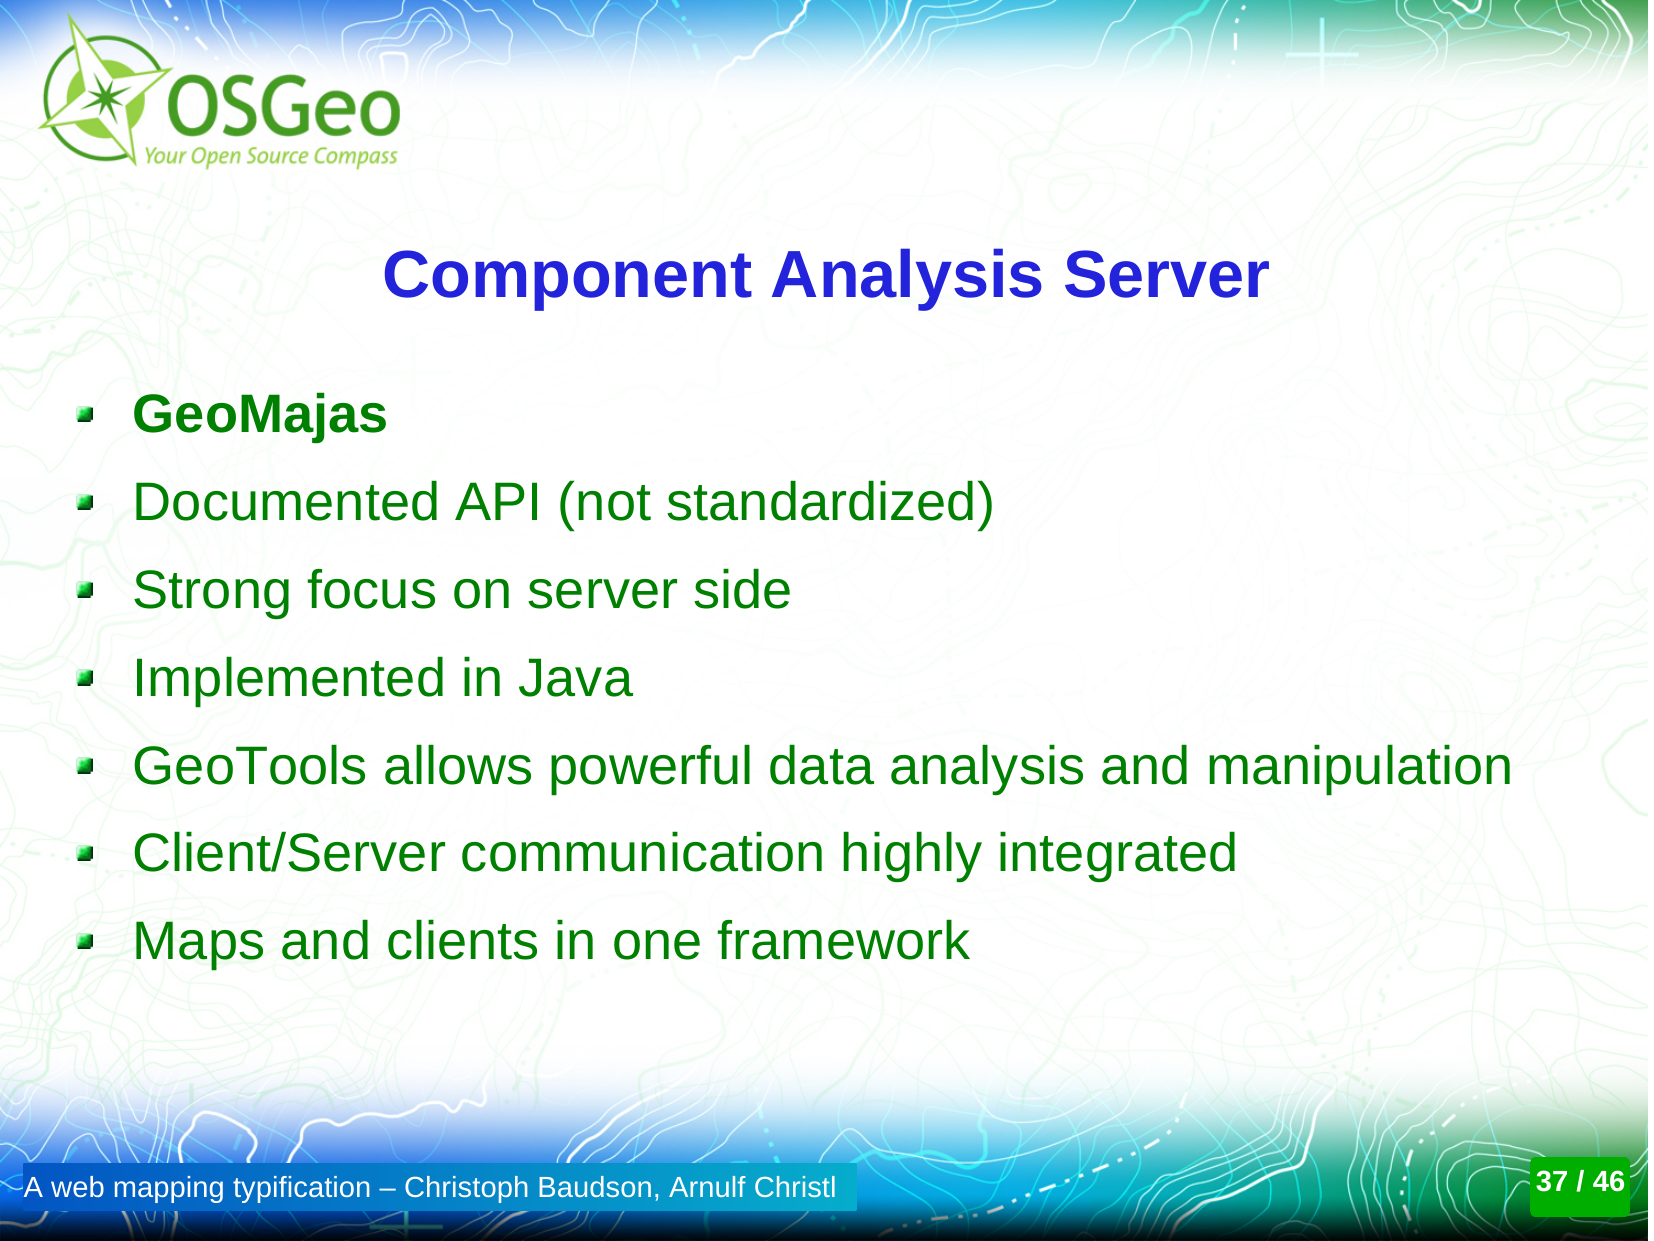

# Component Analysis Server
GeoMajas
Documented API (not standardized)
Strong focus on server side
Implemented in Java
GeoTools allows powerful data analysis and manipulation
Client/Server communication highly integrated
Maps and clients in one framework